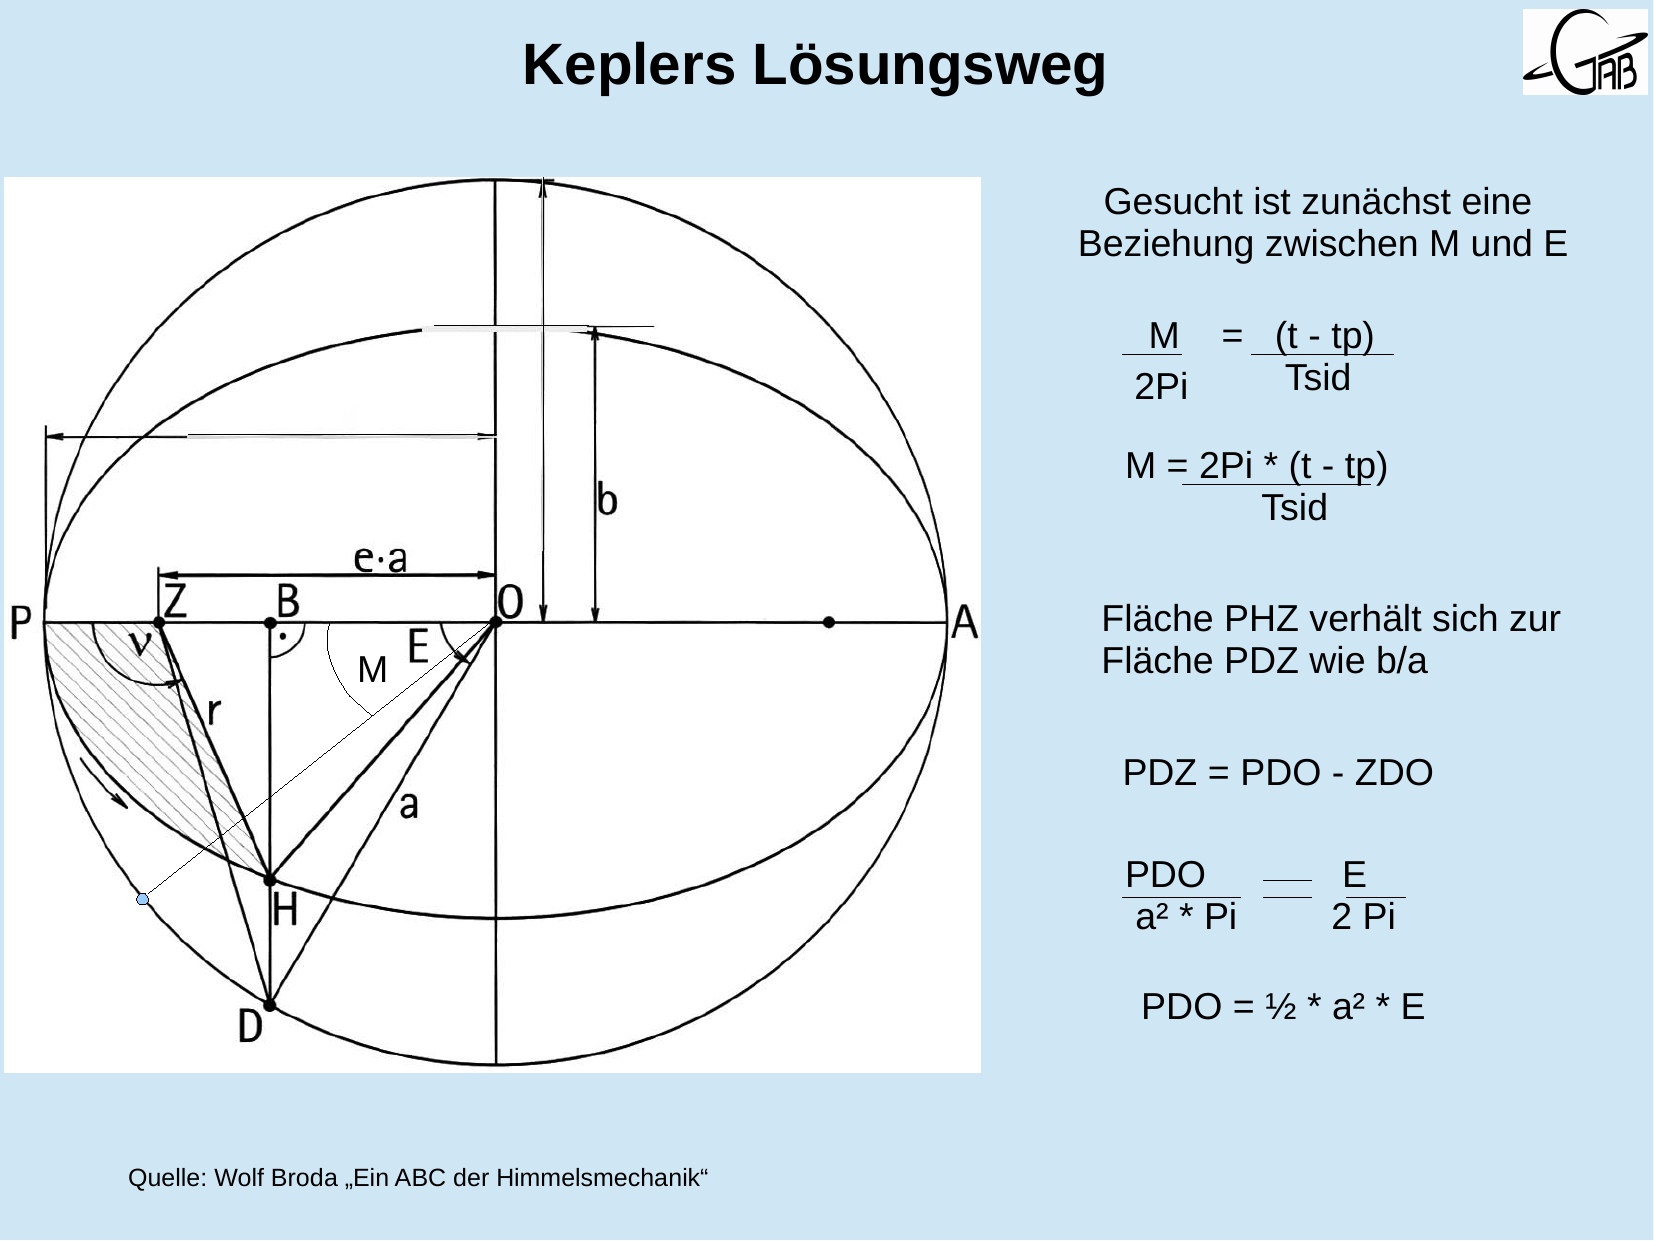

Keplers Lösungsweg
Gesucht ist zunächst eine
 Beziehung zwischen M und E
M
M = (t - tp)
 Tsid
2Pi
M = 2Pi * (t - tp)
 Tsid
Fläche PHZ verhält sich zur
Fläche PDZ wie b/a
PDZ = PDO - ZDO
PDO E
 a² * Pi 2 Pi
PDO = ½ * a² * E
Quelle: Wolf Broda „Ein ABC der Himmelsmechanik“